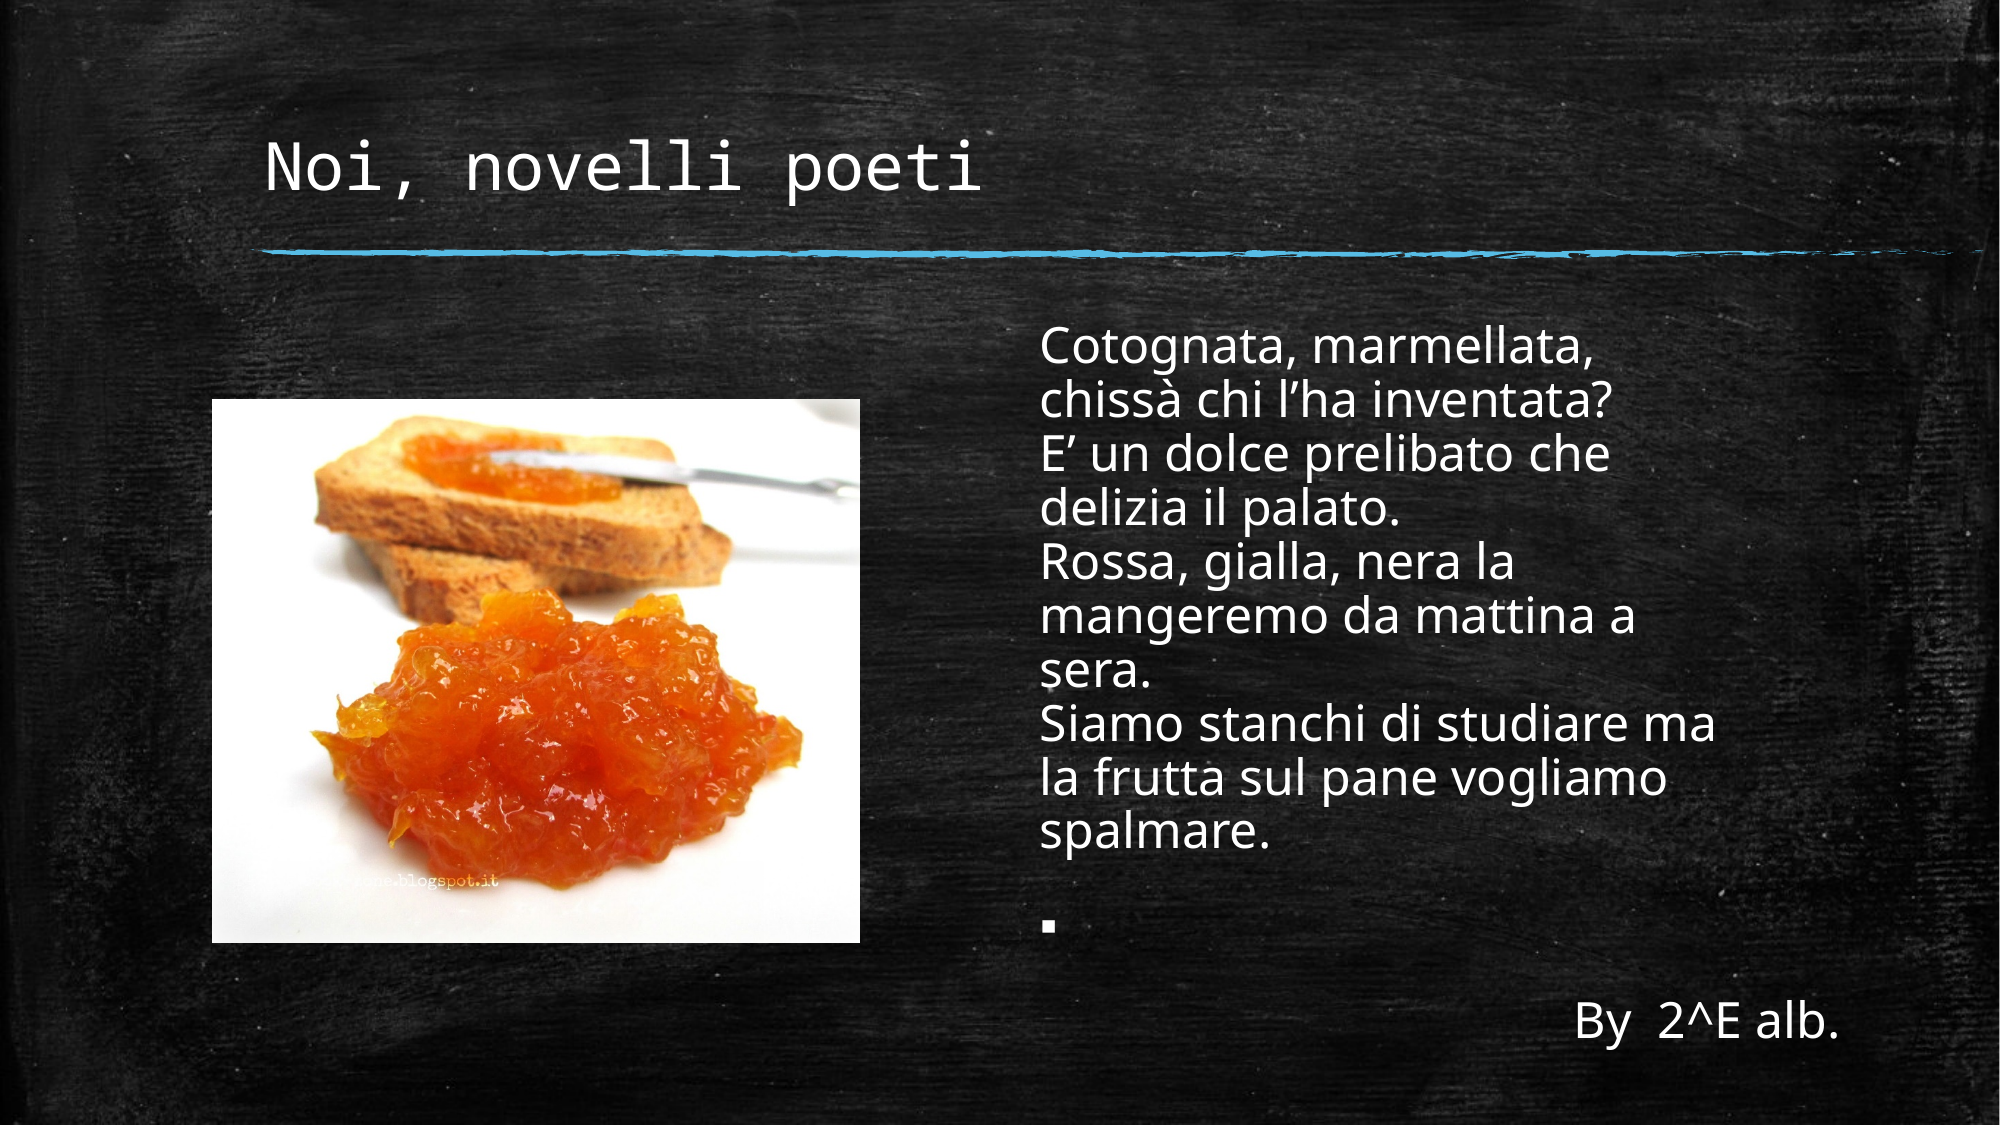

# Noi, novelli poeti
Cotognata, marmellata, chissà chi l’ha inventata?
E’ un dolce prelibato che delizia il palato.
Rossa, gialla, nera la mangeremo da mattina a sera.
Siamo stanchi di studiare ma la frutta sul pane vogliamo spalmare.
By 2^E alb.